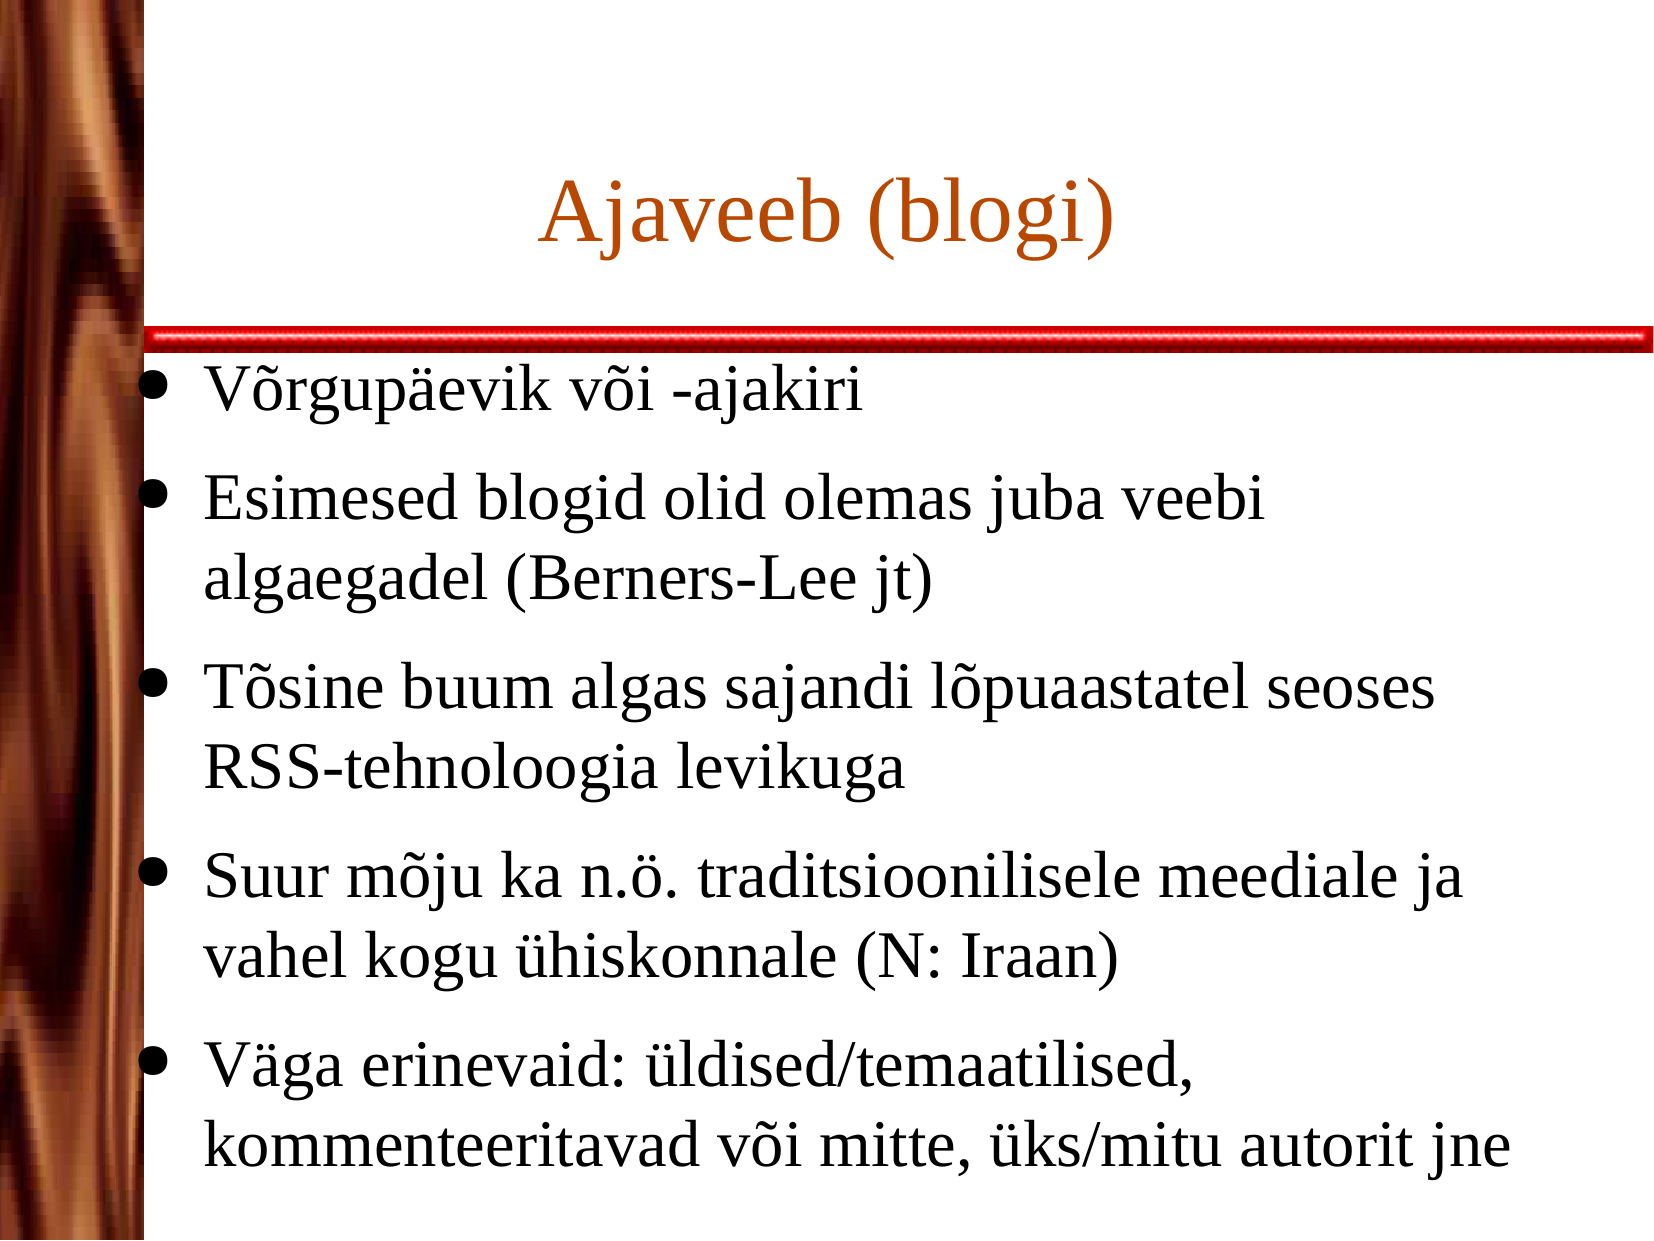

# Ajaveeb (blogi)
Võrgupäevik või -ajakiri
Esimesed blogid olid olemas juba veebi algaegadel (Berners-Lee jt)
Tõsine buum algas sajandi lõpuaastatel seoses RSS-tehnoloogia levikuga
Suur mõju ka n.ö. traditsioonilisele meediale ja vahel kogu ühiskonnale (N: Iraan)
Väga erinevaid: üldised/temaatilised, kommenteeritavad või mitte, üks/mitu autorit jne